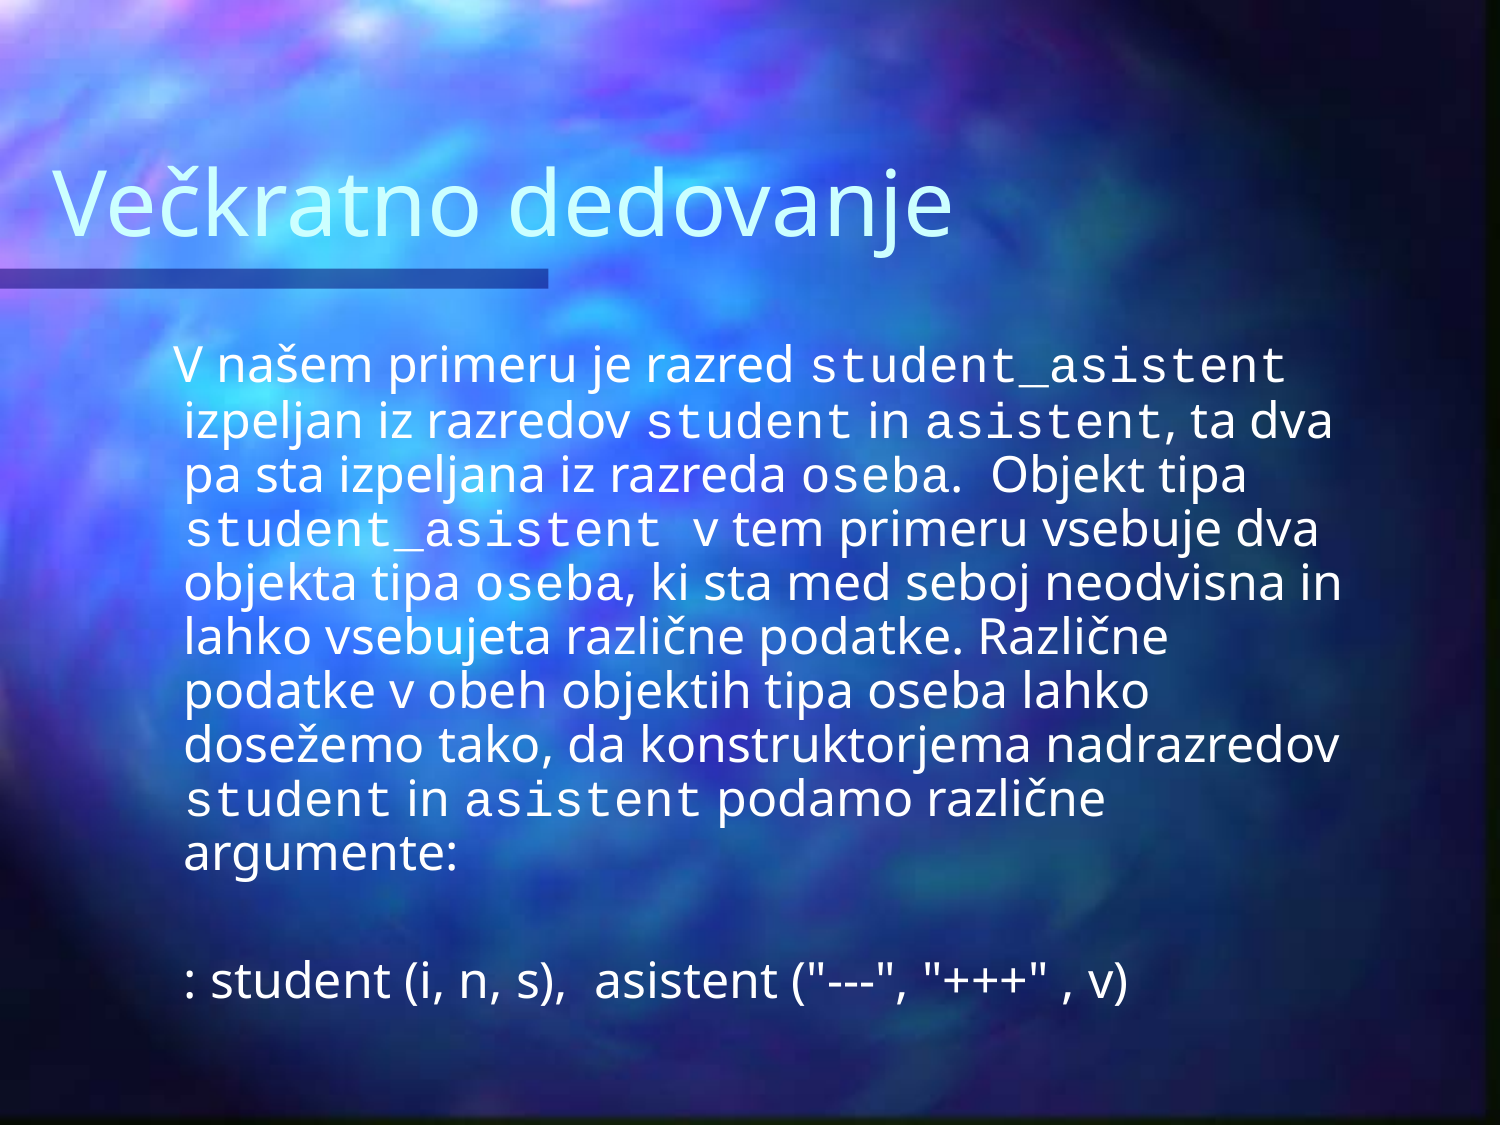

# Večkratno dedovanje
 V našem primeru je razred student_asistent izpeljan iz razredov student in asistent, ta dva pa sta izpeljana iz razreda oseba. Objekt tipa student_asistent v tem primeru vsebuje dva objekta tipa oseba, ki sta med seboj neodvisna in lahko vsebujeta različne podatke. Različne podatke v obeh objektih tipa oseba lahko dosežemo tako, da konstruktorjema nadrazredov student in asistent podamo različne argumente:
	: student (i, n, s), asistent ("---", "+++" , v)